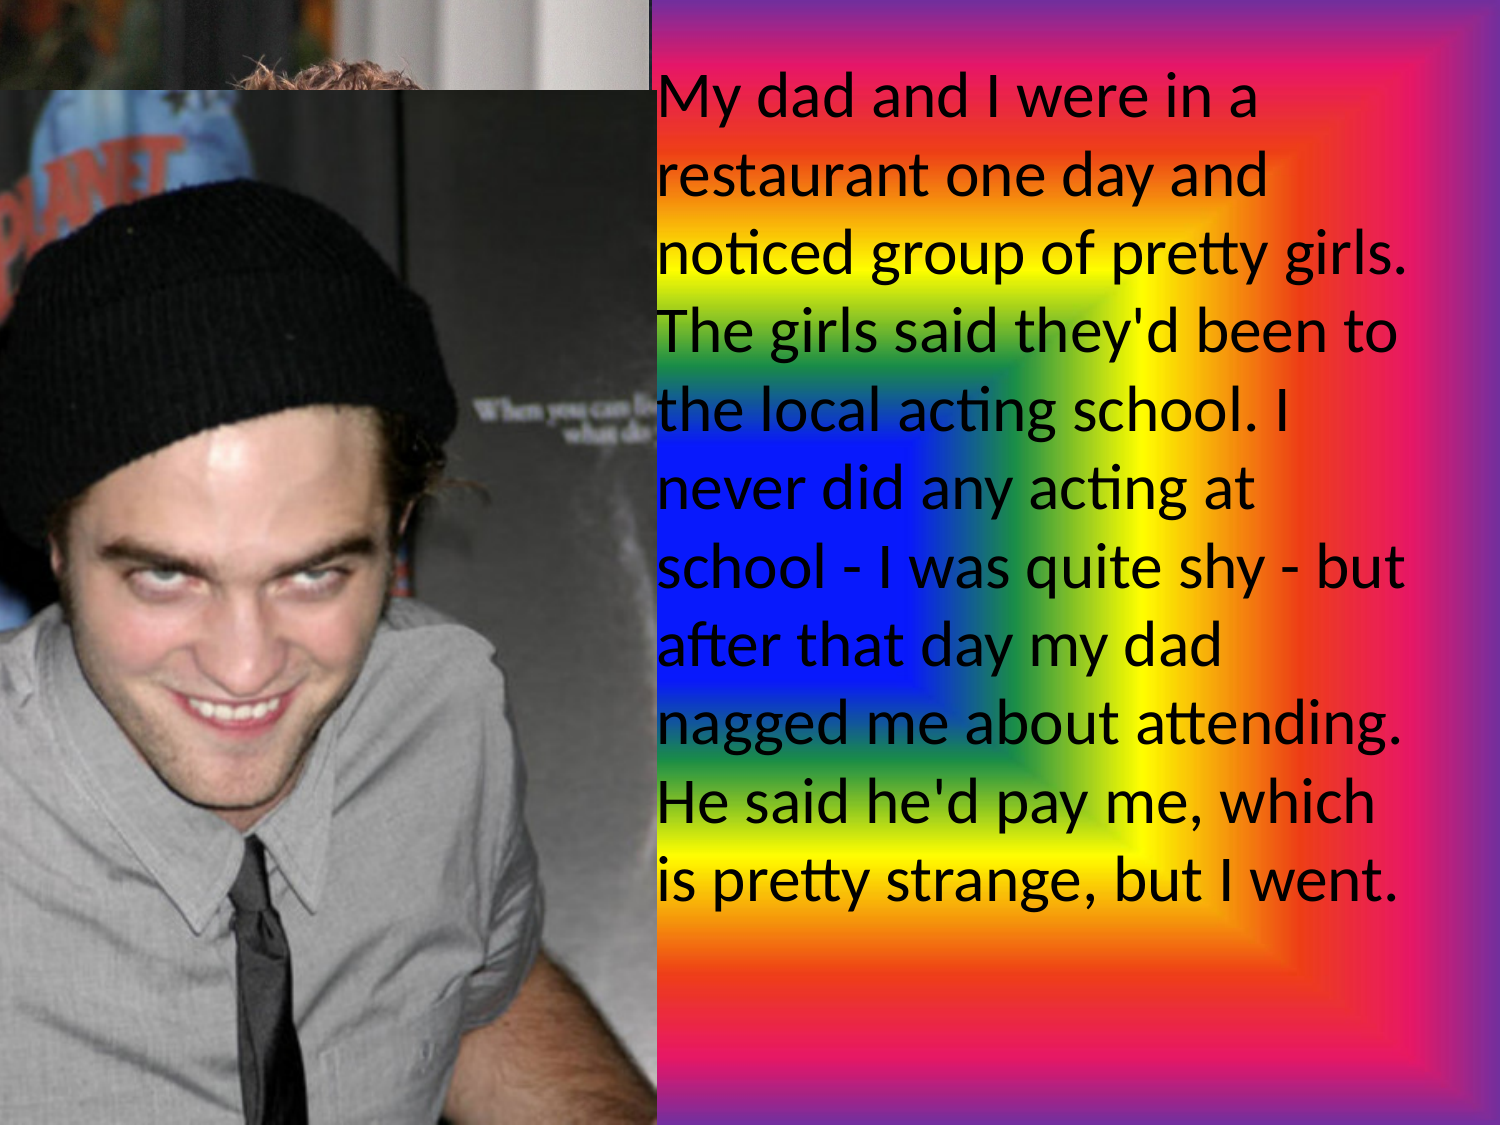

#
My dad and I were in a restaurant one day and noticed group of pretty girls. The girls said they'd been to the local acting school. I never did any acting at school - I was quite shy - but after that day my dad nagged me about attending. He said he'd pay me, which is pretty strange, but I went.